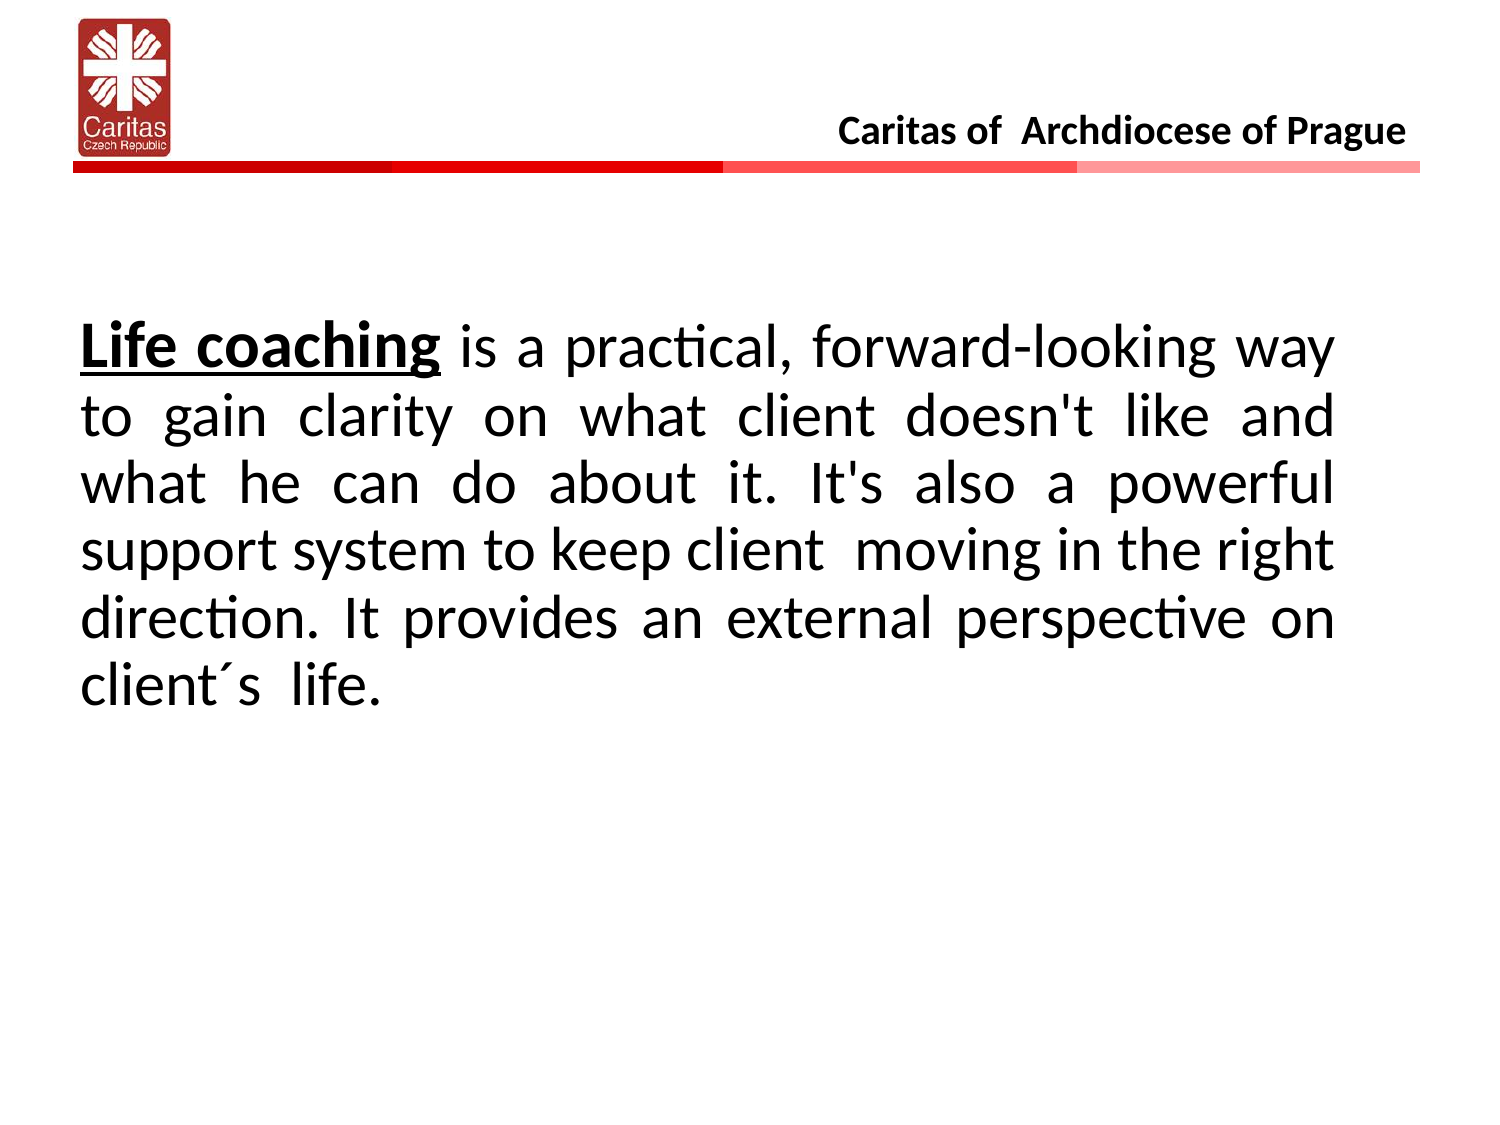

Caritas of Archdiocese of Prague
Life coaching is a practical, forward-looking way to gain clarity on what client doesn't like and what he can do about it. It's also a powerful support system to keep client moving in the right direction. It provides an external perspective on client´s life.